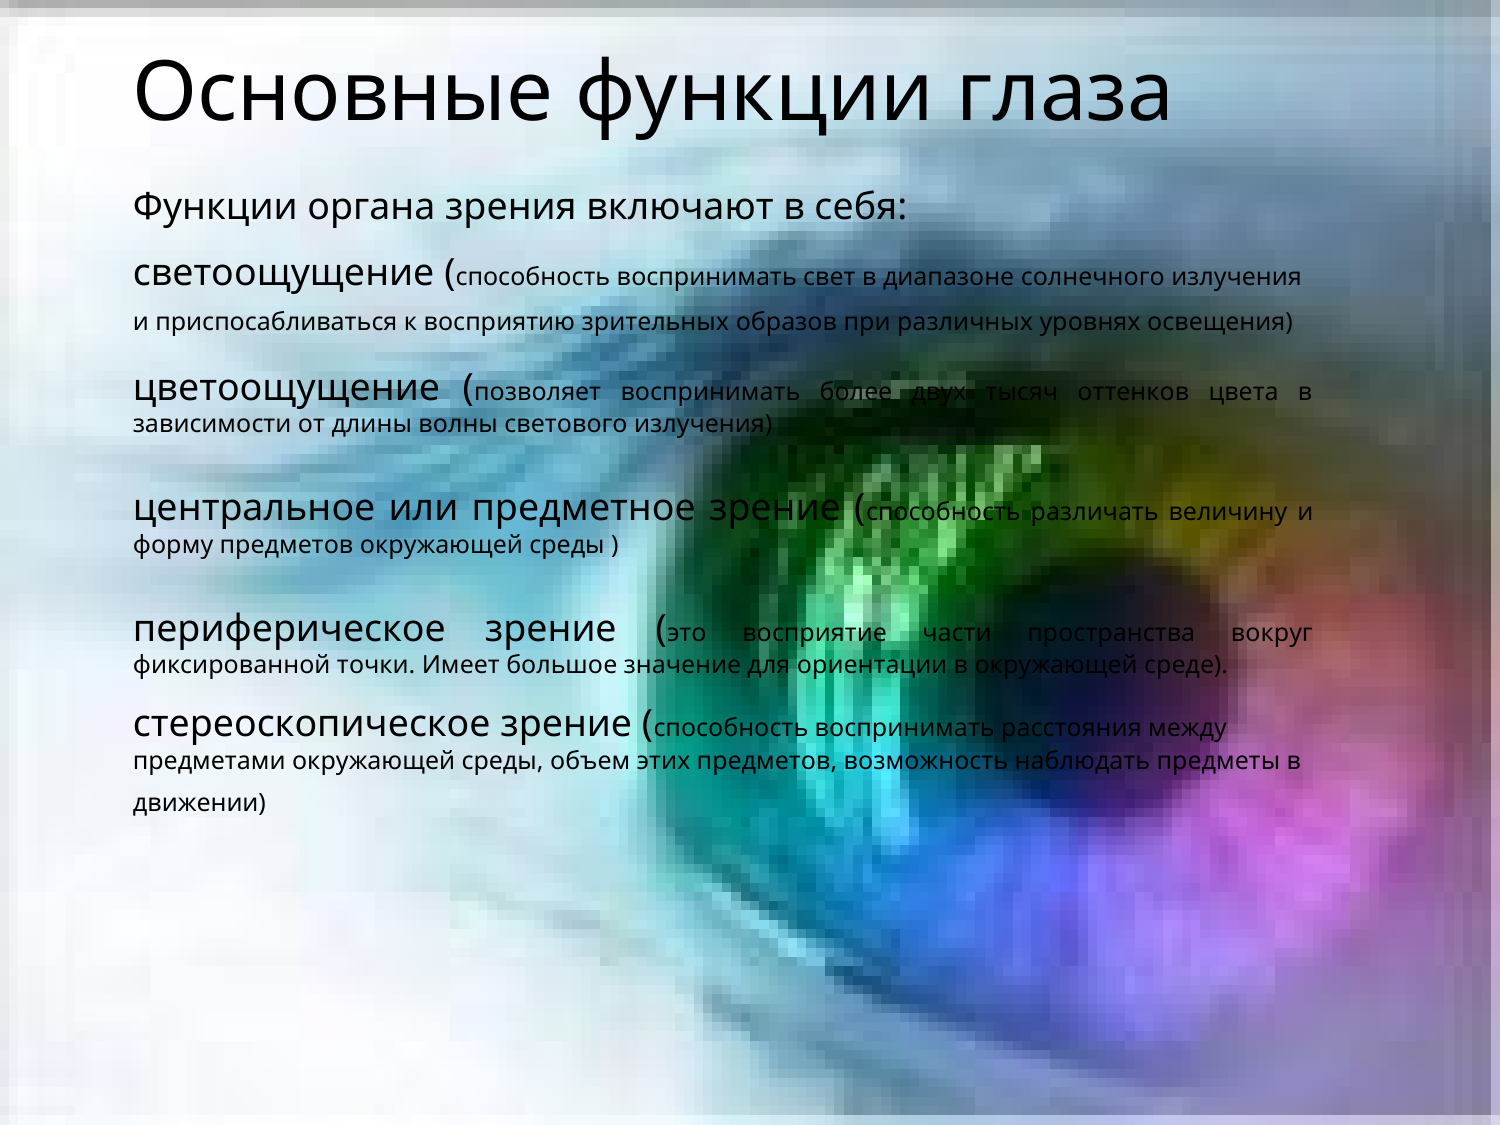

Основные функции глаза
Функции органа зрения включают в себя:
светоощущение (способность воспринимать свет в диапазоне солнечного излучения и приспосабливаться к восприятию зрительных образов при различных уровнях освещения)
цветоощущение (позволяет воспринимать более двух тысяч оттенков цвета в зависимости от длины волны светового излучения)
центральное или предметное зрение (способность различать величину и форму предметов окружающей среды )
периферическое зрение (это восприятие части пространства вокруг фиксированной точки. Имеет большое значение для ориентации в окружающей среде).
стереоскопическое зрение (способность воспринимать расстояния между предметами окружающей среды, объем этих предметов, возможность наблюдать предметы в движении)